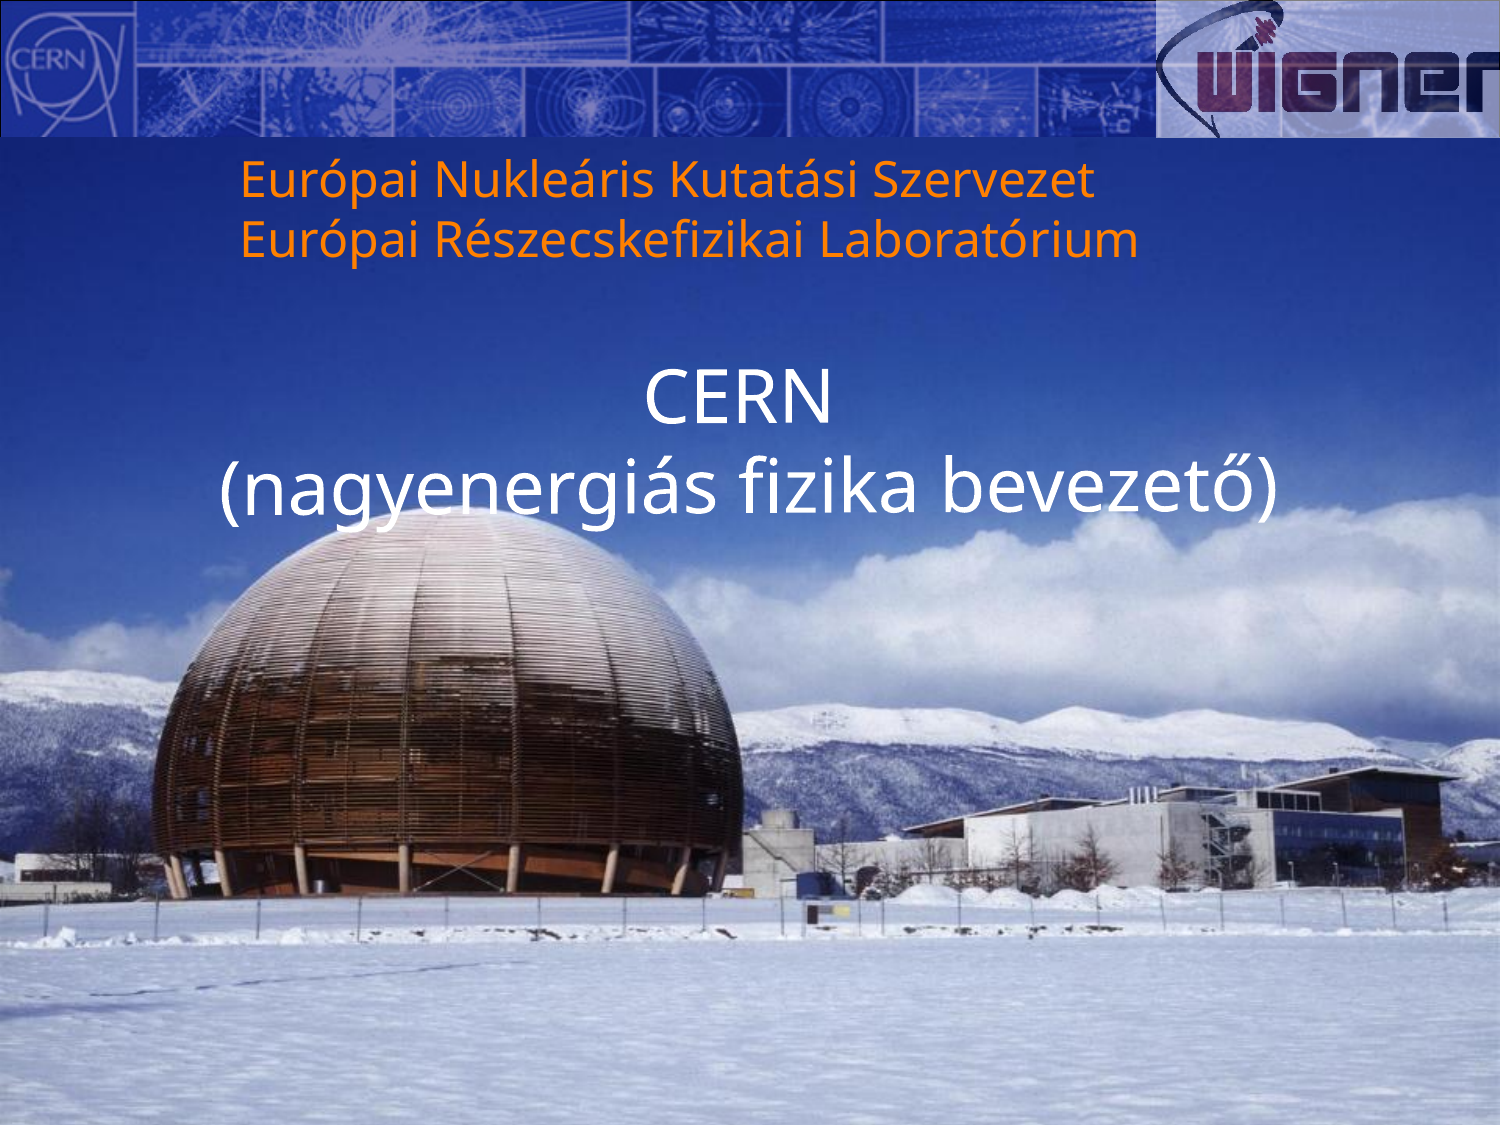

Európai Nukleáris Kutatási Szervezet
Európai Részecskefizikai Laboratórium
CERN
(nagyenergiás fizika bevezető)
05 Novembre 2003